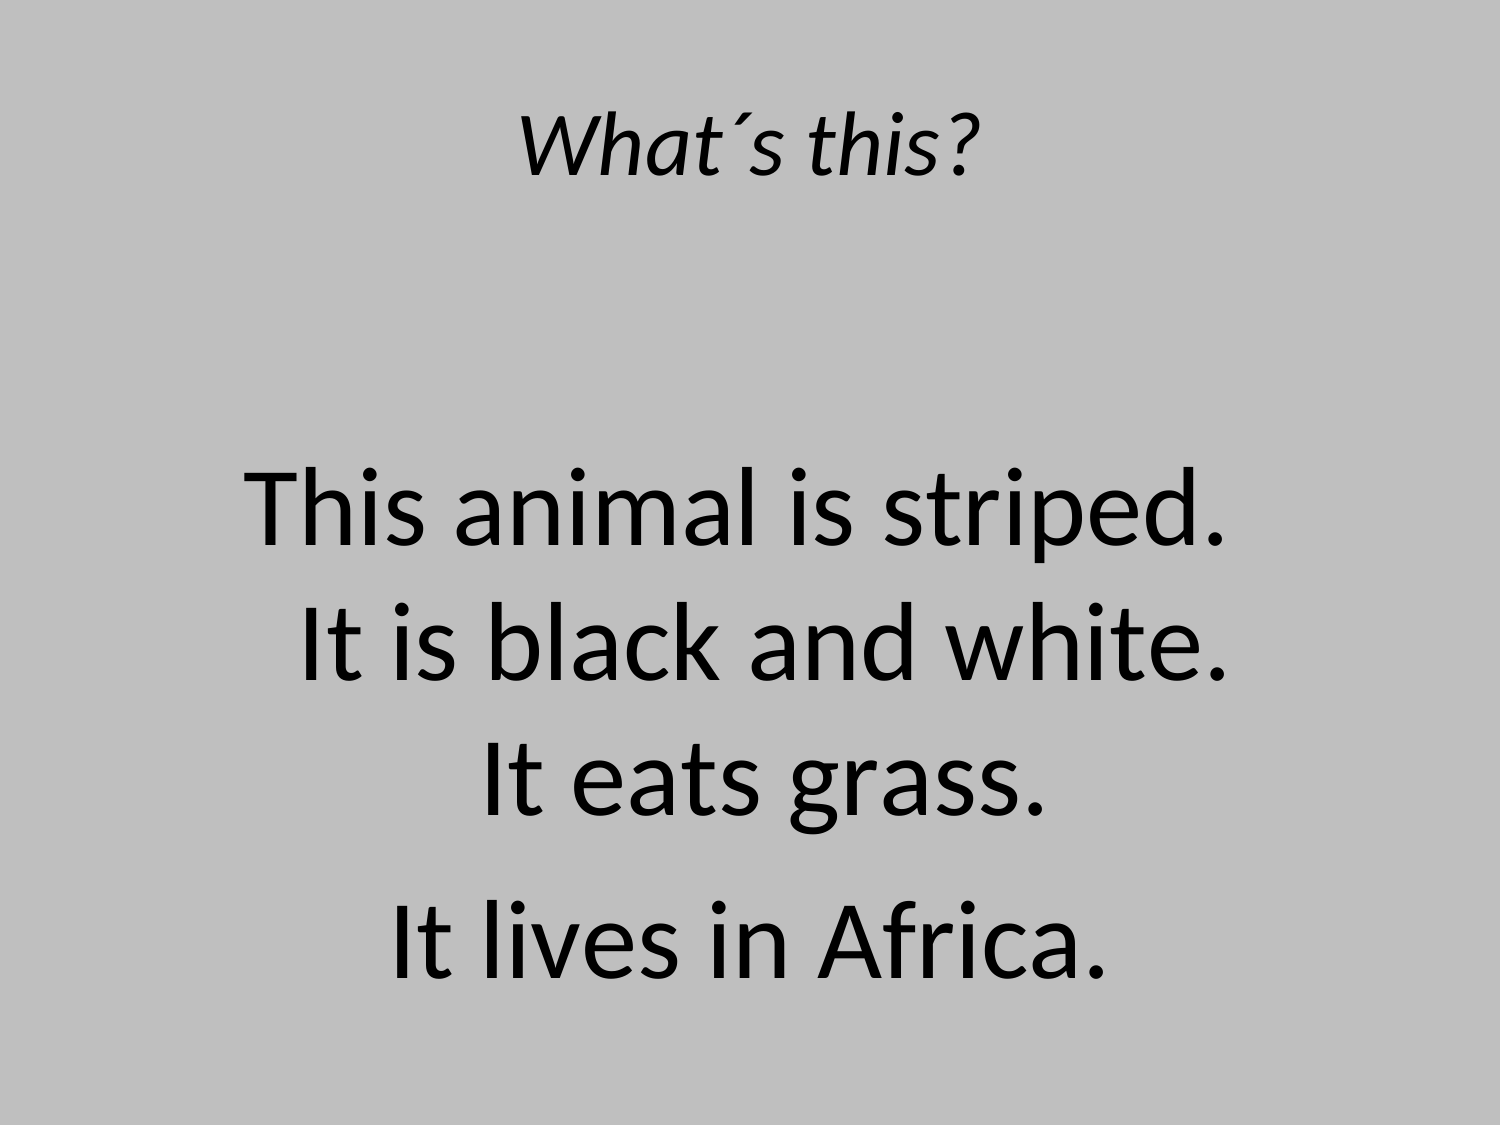

# What´s this?
This animal is striped.
It is black and white.
It eats grass.
It lives in Africa.